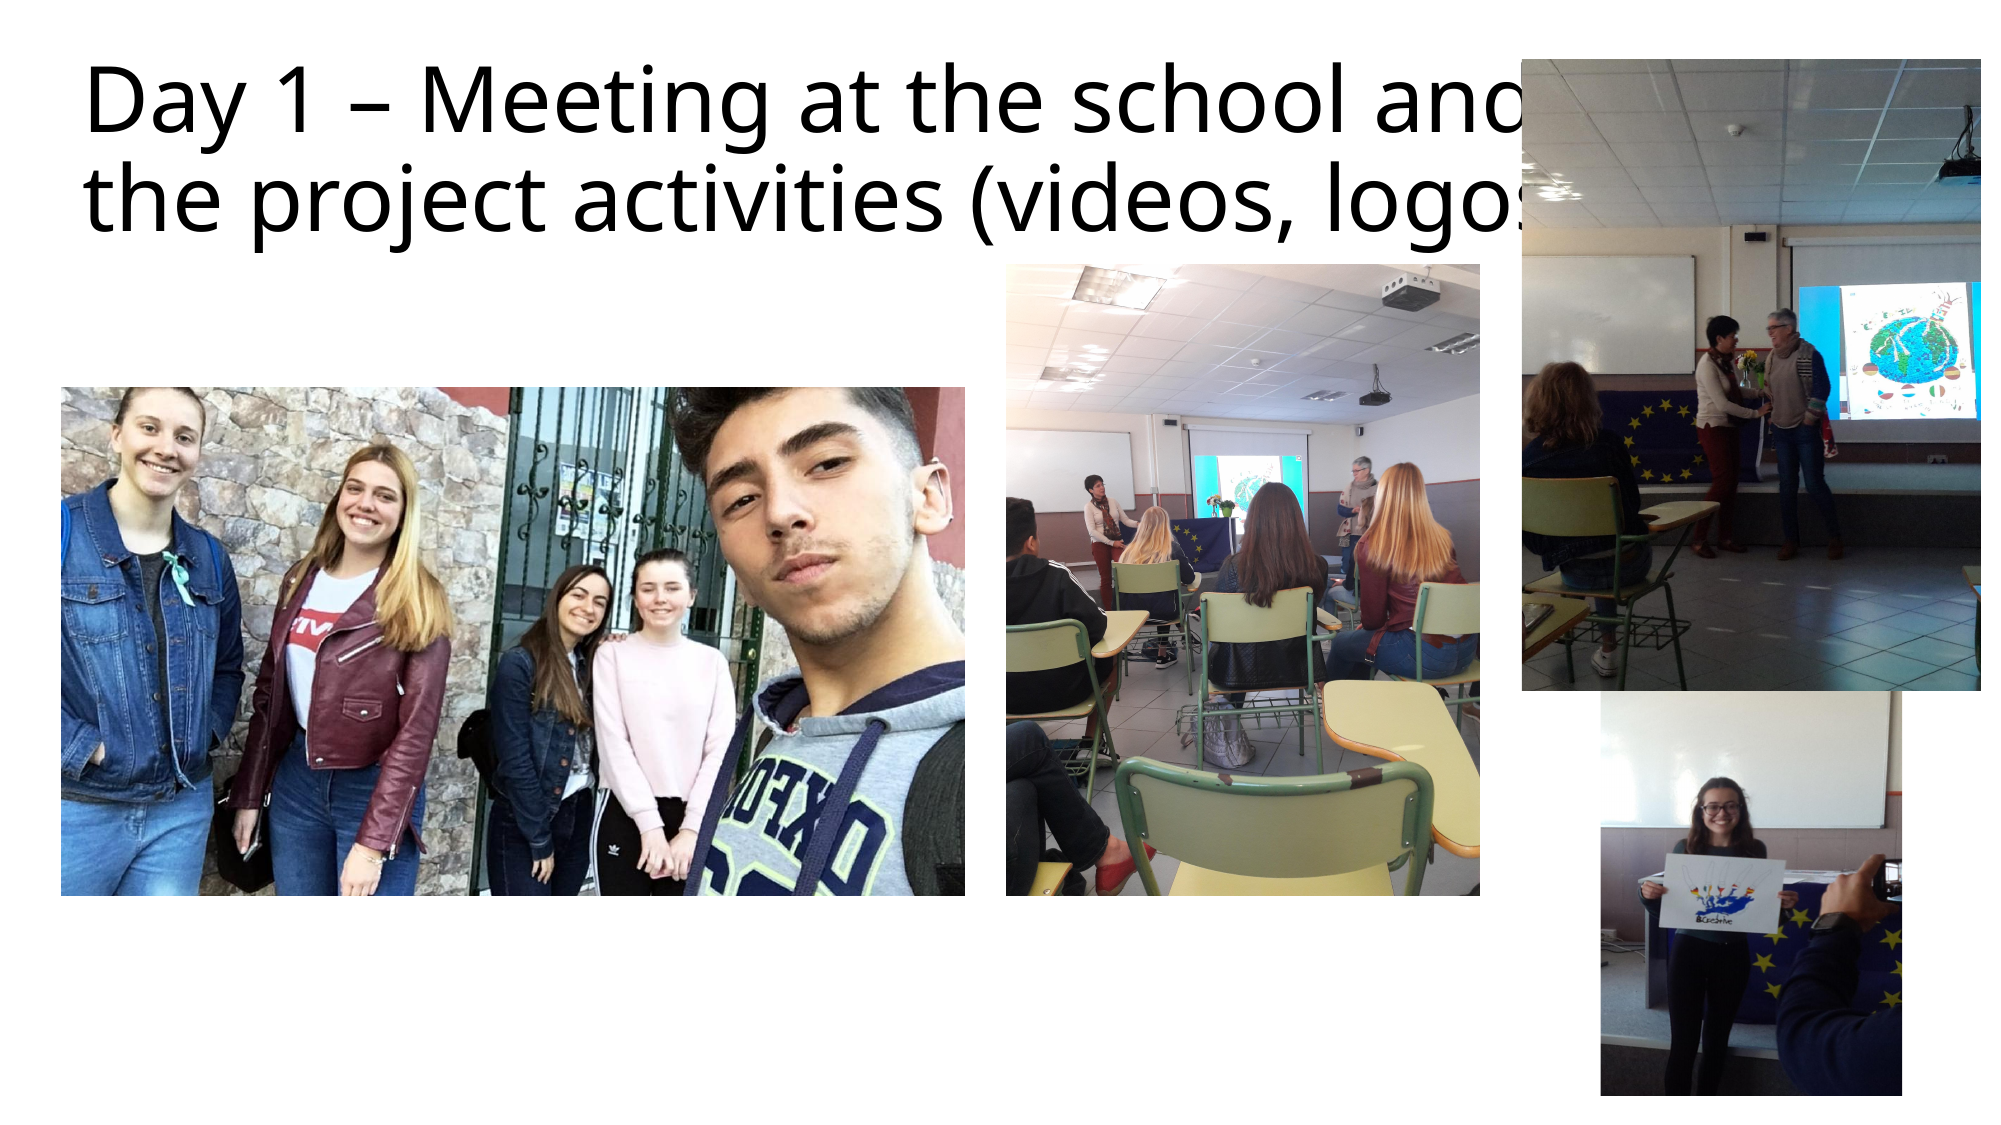

# Day 1 – Meeting at the school and the project activities (videos, logos etc.)